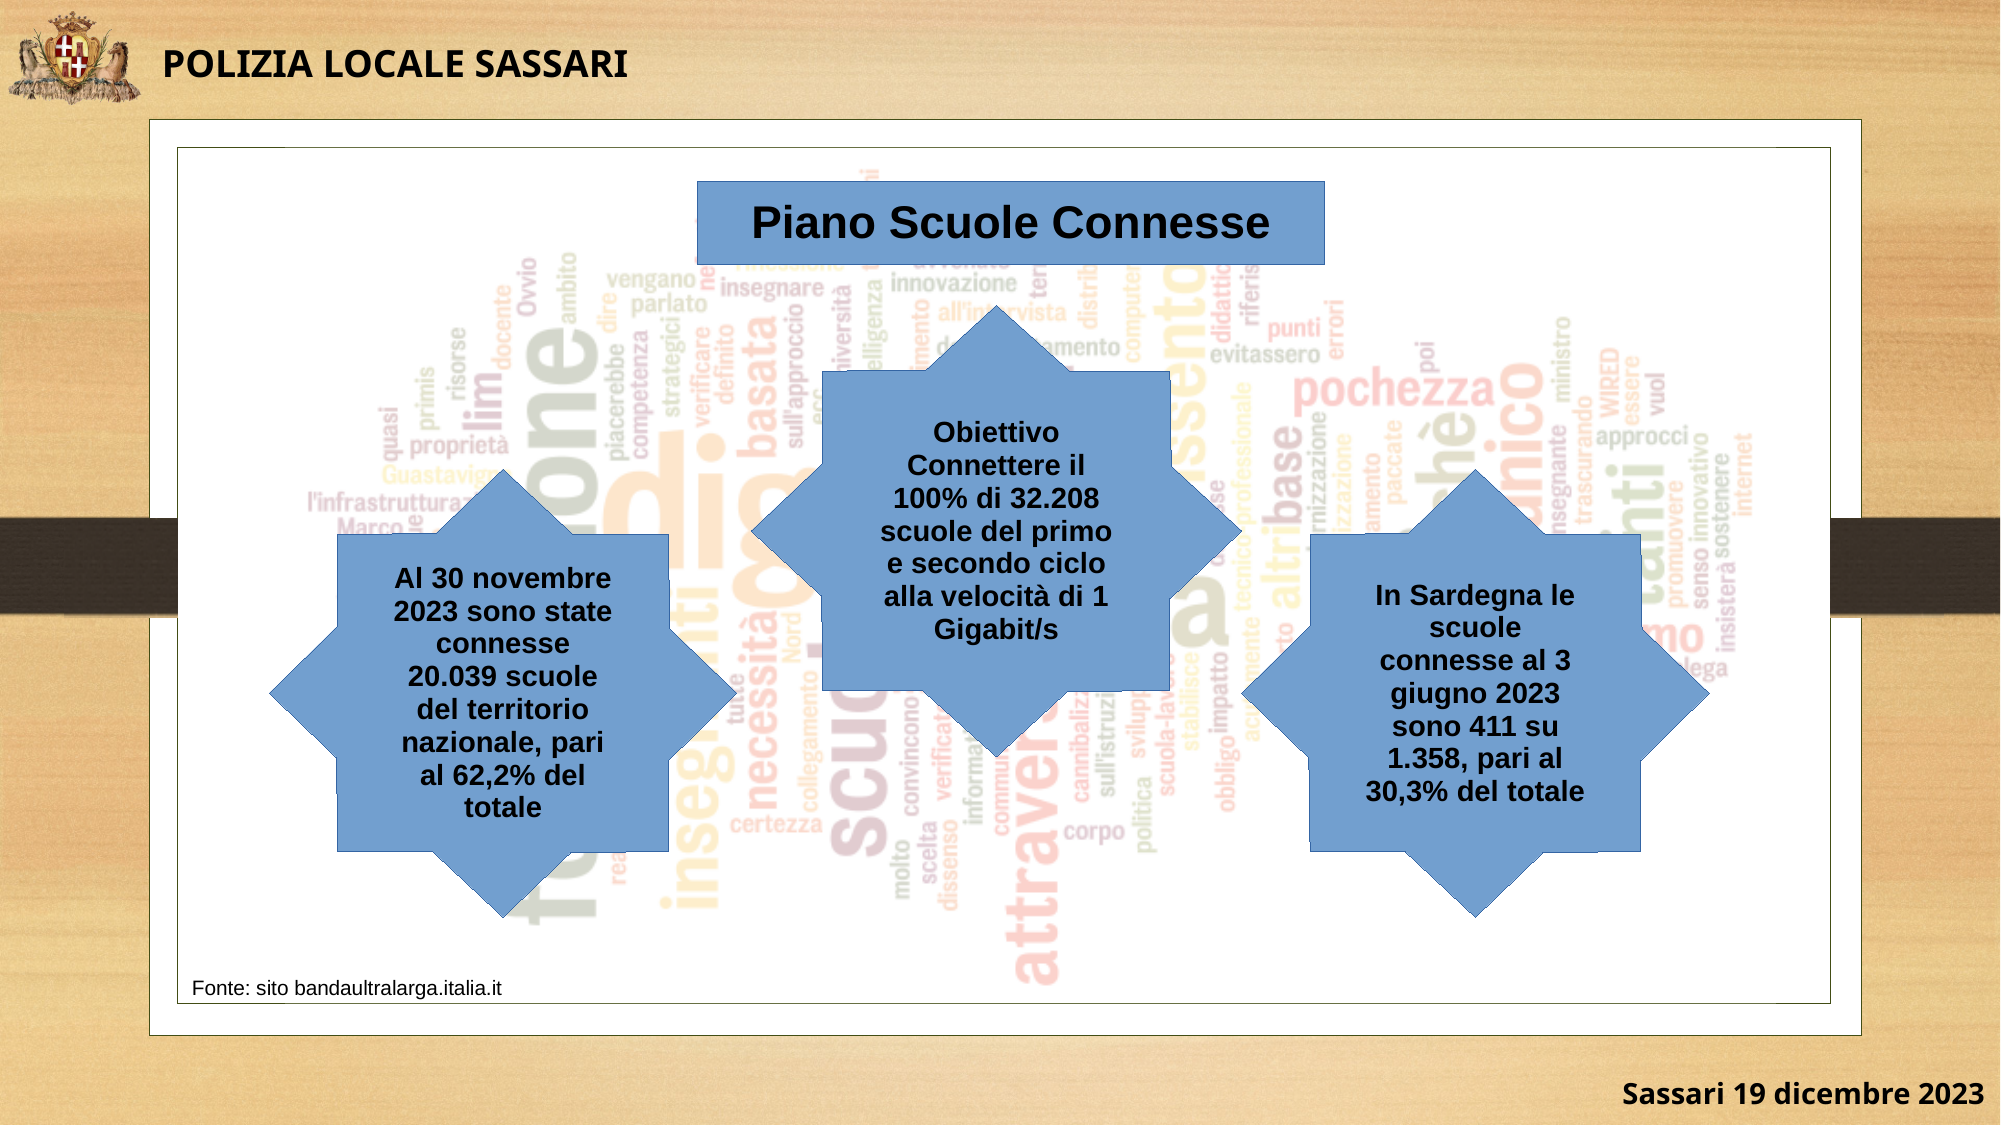

POLIZIA LOCALE SASSARI
Piano Scuole Connesse
Obiettivo
Connettere il 100% di 32.208 scuole del primo e secondo ciclo alla velocità di 1 Gigabit/s
Al 30 novembre 2023 sono state connesse 20.039 scuole del territorio nazionale, pari al 62,2% del totale
In Sardegna le scuole connesse al 3 giugno 2023 sono 411 su 1.358, pari al 30,3% del totale
Fonte: sito bandaultralarga.italia.it
Sassari 19 dicembre 2023